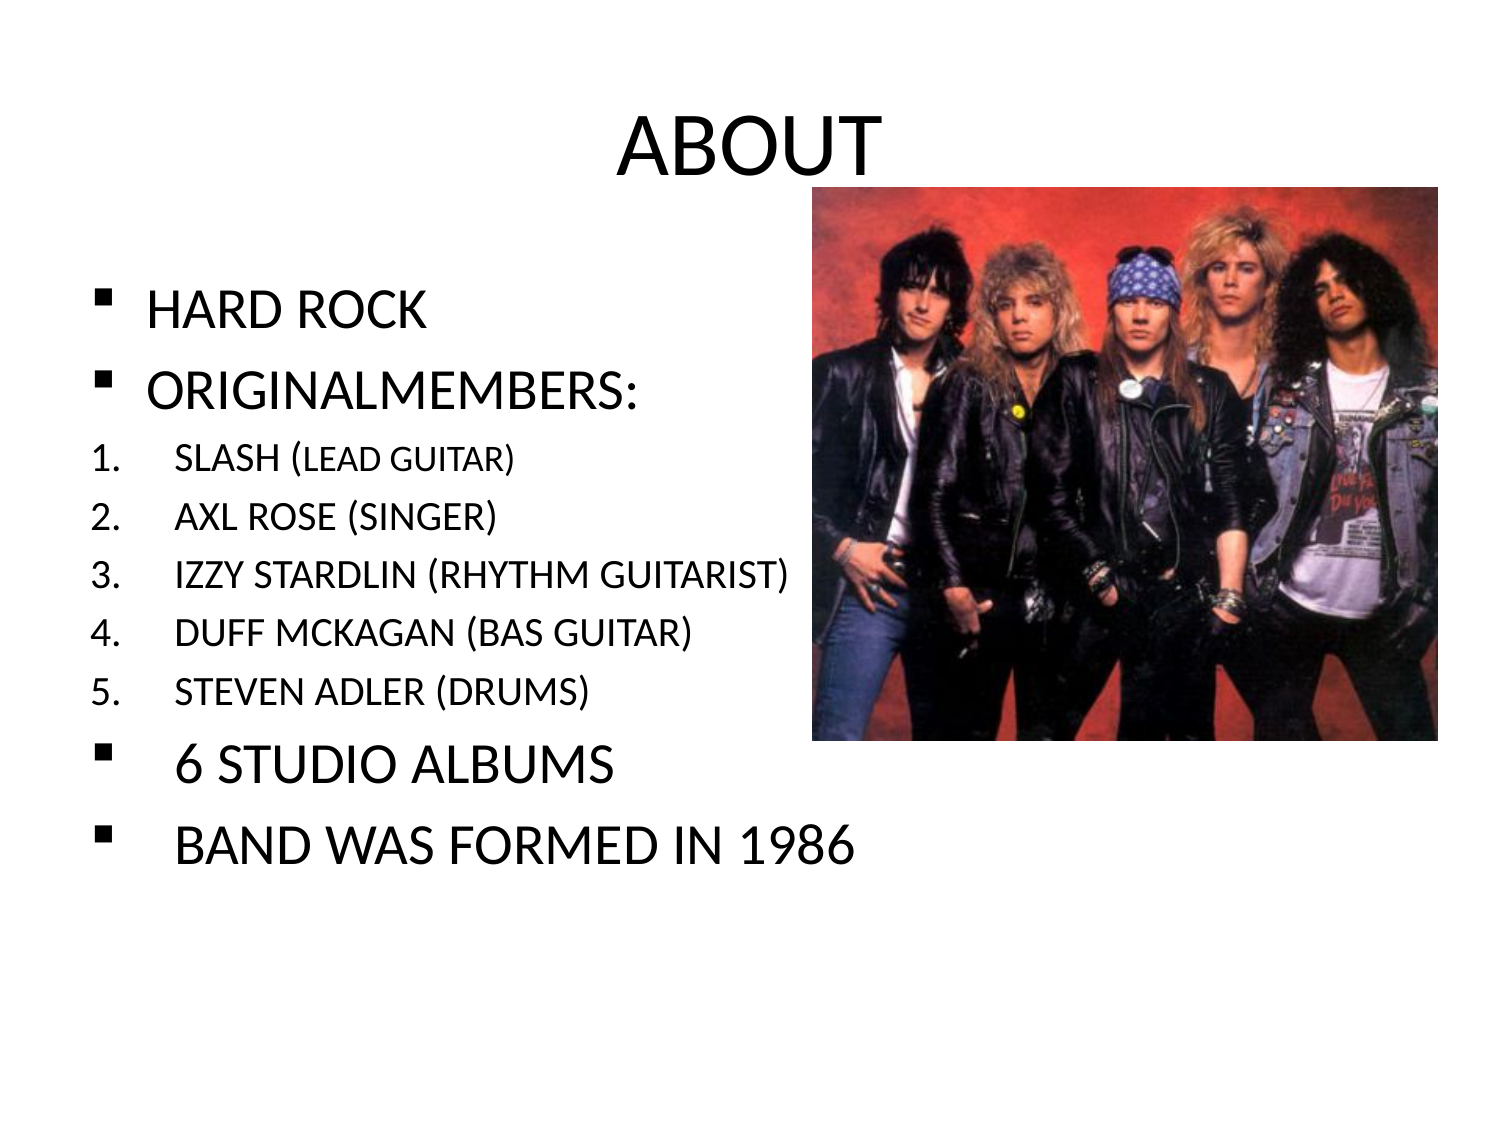

# ABOUT
HARD ROCK
ORIGINALMEMBERS:
SLASH (LEAD GUITAR)
AXL ROSE (SINGER)
IZZY STARDLIN (RHYTHM GUITARIST)
DUFF MCKAGAN (BAS GUITAR)
STEVEN ADLER (DRUMS)
6 STUDIO ALBUMS
BAND WAS FORMED IN 1986